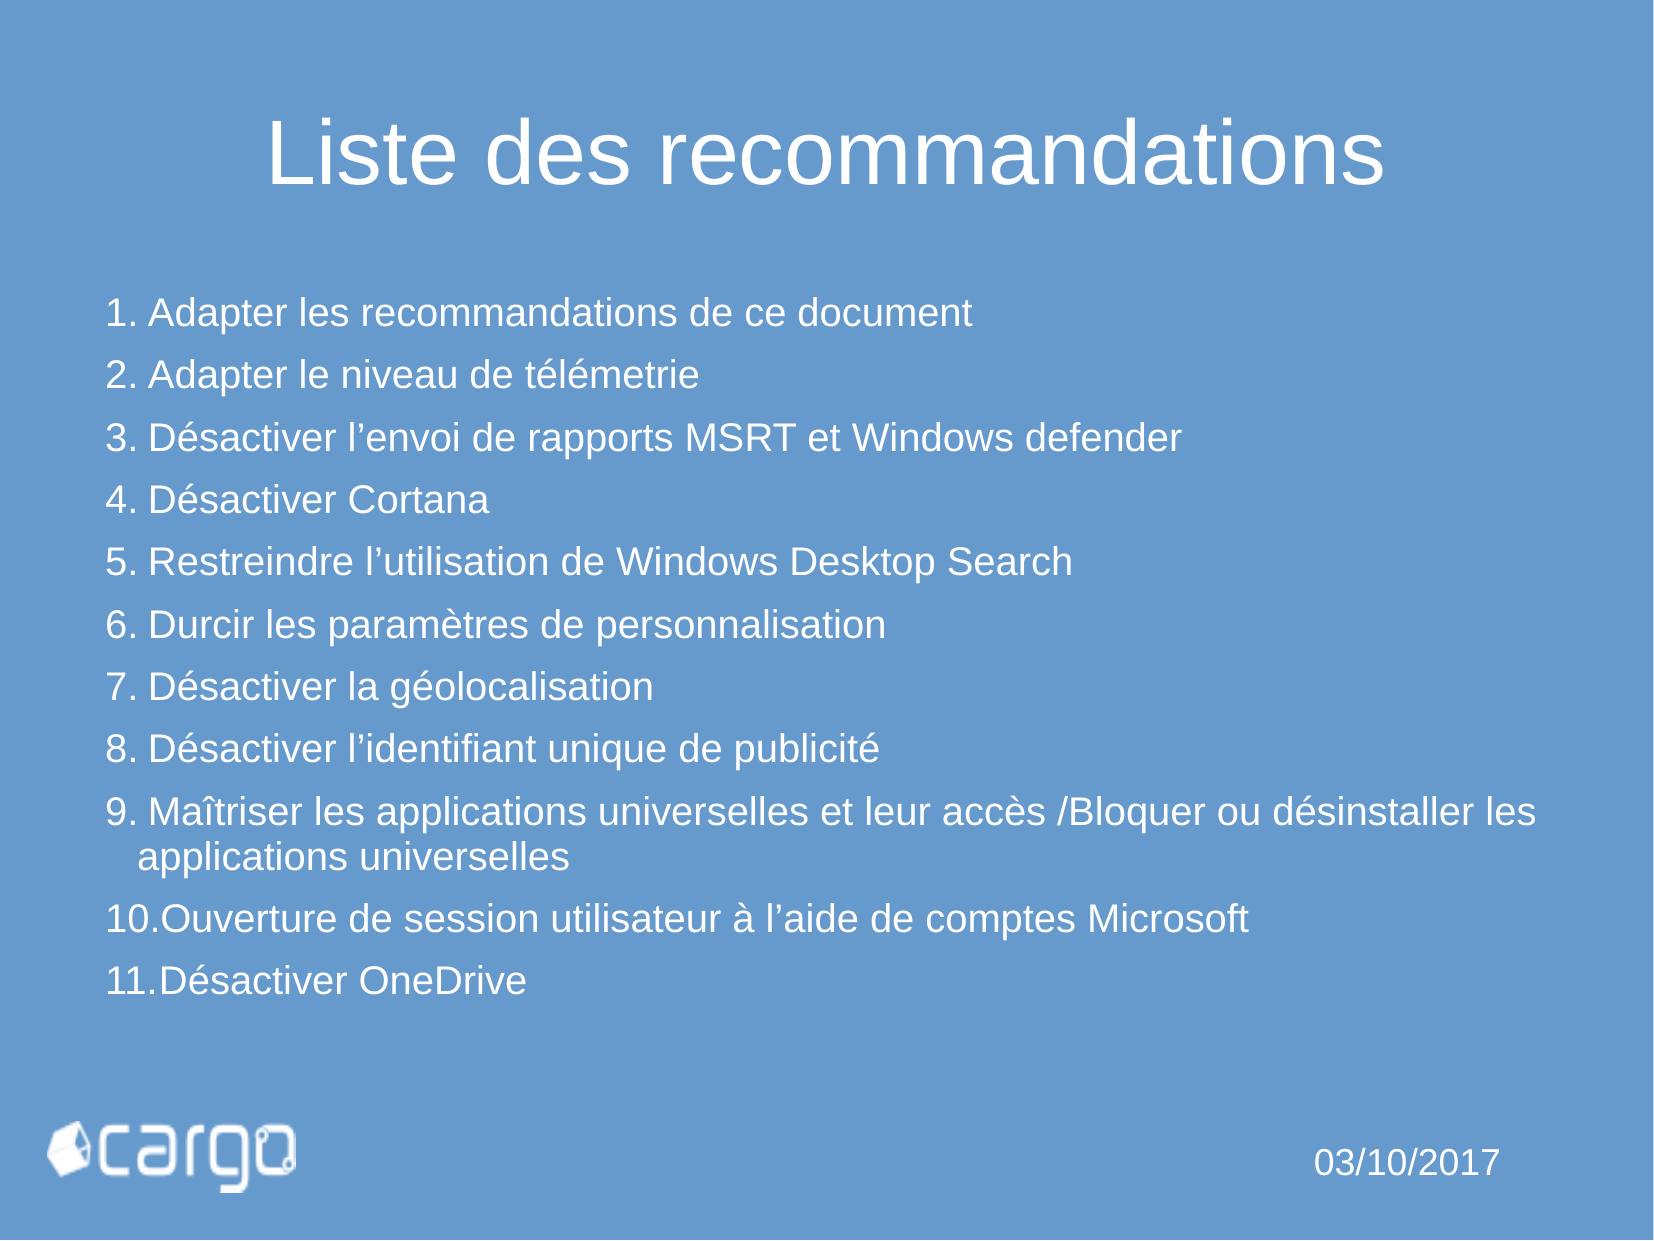

# Liste des recommandations
 Adapter les recommandations de ce document
 Adapter le niveau de télémetrie
 Désactiver l’envoi de rapports MSRT et Windows defender
 Désactiver Cortana
 Restreindre l’utilisation de Windows Desktop Search
 Durcir les paramètres de personnalisation
 Désactiver la géolocalisation
 Désactiver l’identifiant unique de publicité
 Maîtriser les applications universelles et leur accès /Bloquer ou désinstaller les applications universelles
 Ouverture de session utilisateur à l’aide de comptes Microsoft
 Désactiver OneDrive
03/10/2017